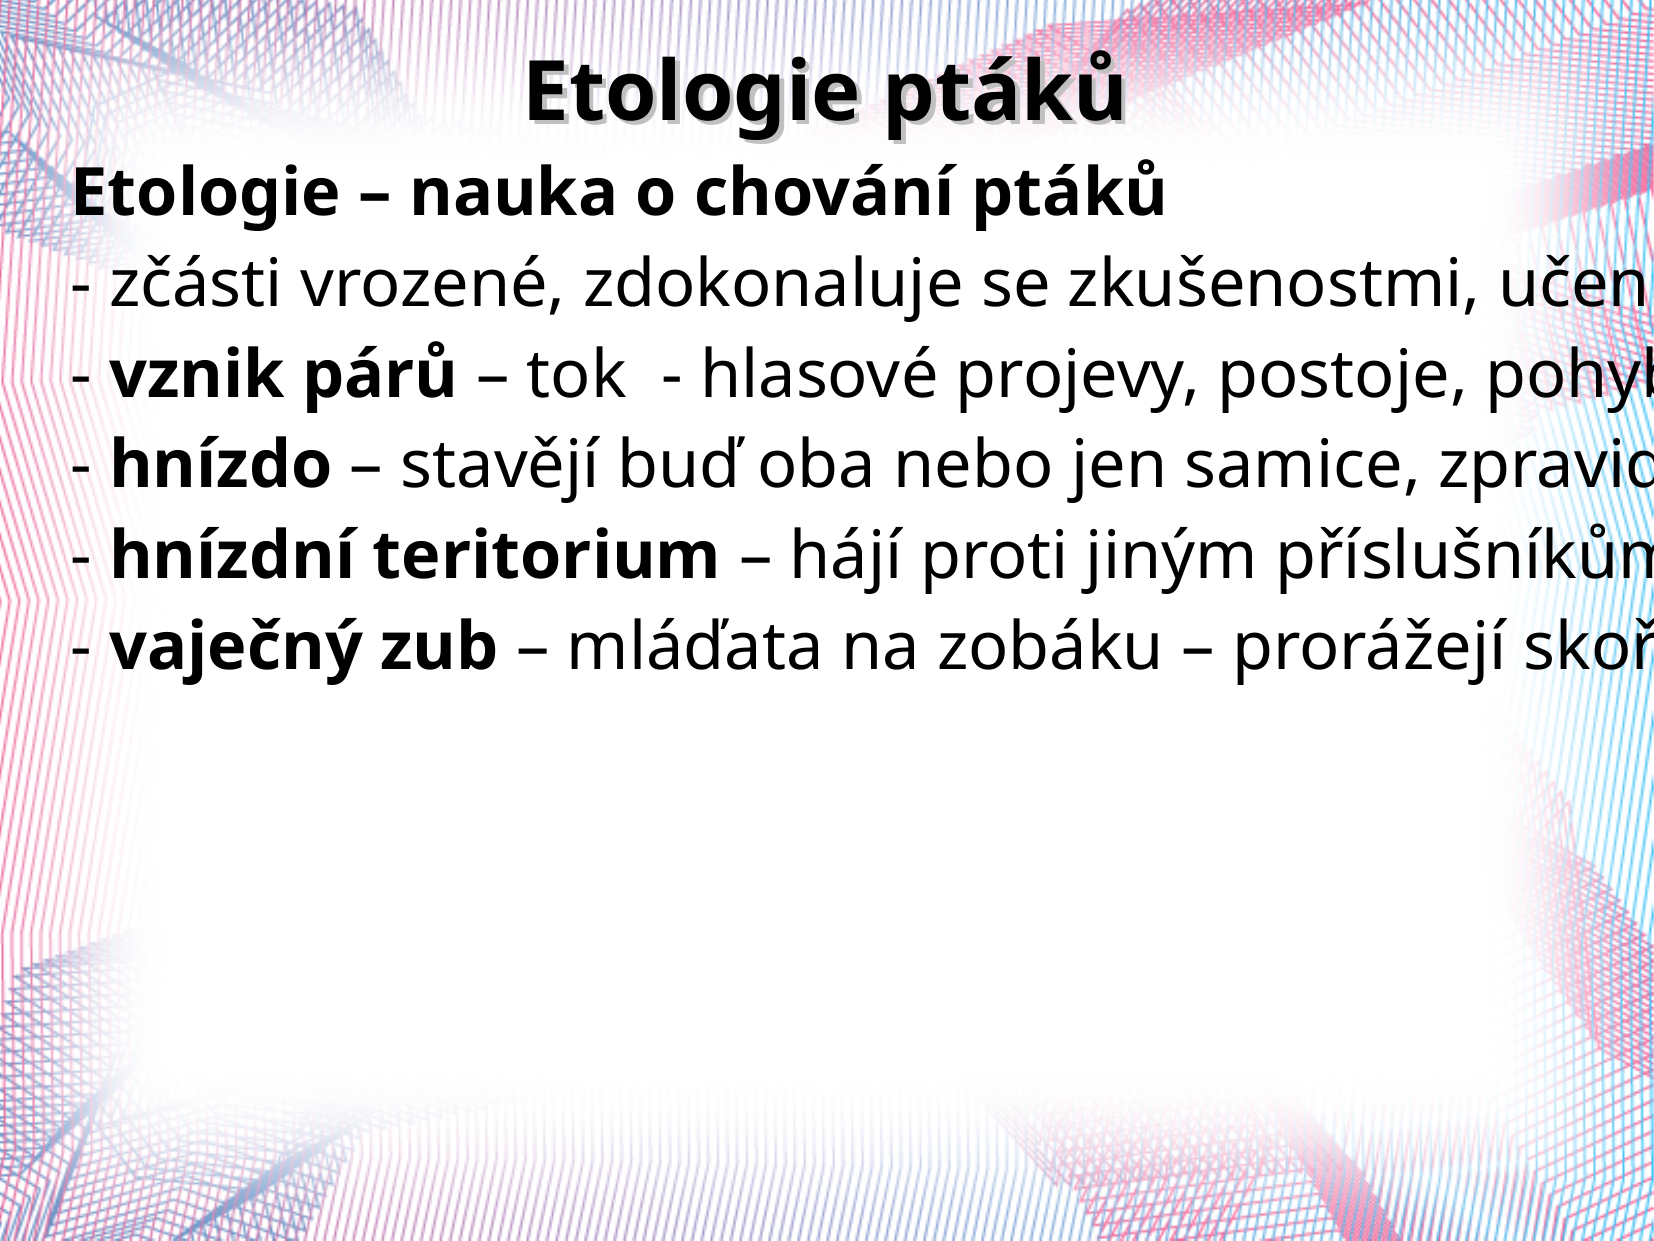

Etologie ptáků
Etologie – nauka o chování ptáků
- zčásti vrozené, zdokonaluje se zkušenostmi, učením
- vznik párů – tok - hlasové projevy, postoje, pohyby těla
- hnízdo – stavějí buď oba nebo jen samice, zpravidla na jedno hnízdění
- hnízdní teritorium – hájí proti jiným příslušníkům vlastního druhu (zpěv samce)
- vaječný zub – mláďata na zobáku – prorážejí skořápku, po vylíhnutí zaniká